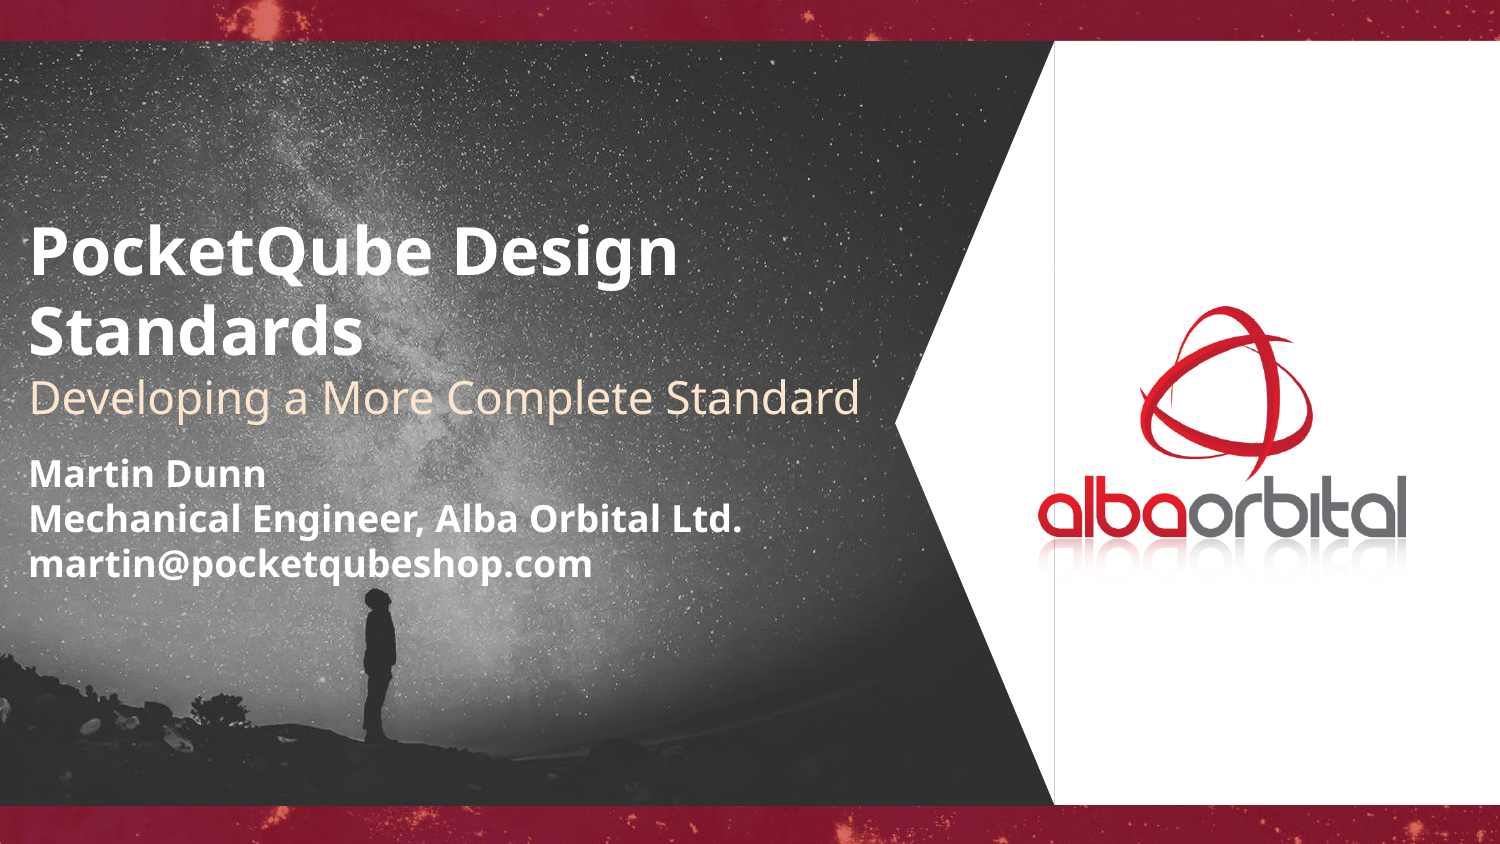

# PocketQube Design Standards Developing a More Complete Standard
Martin Dunn
Mechanical Engineer, Alba Orbital Ltd.
martin@pocketqubeshop.com